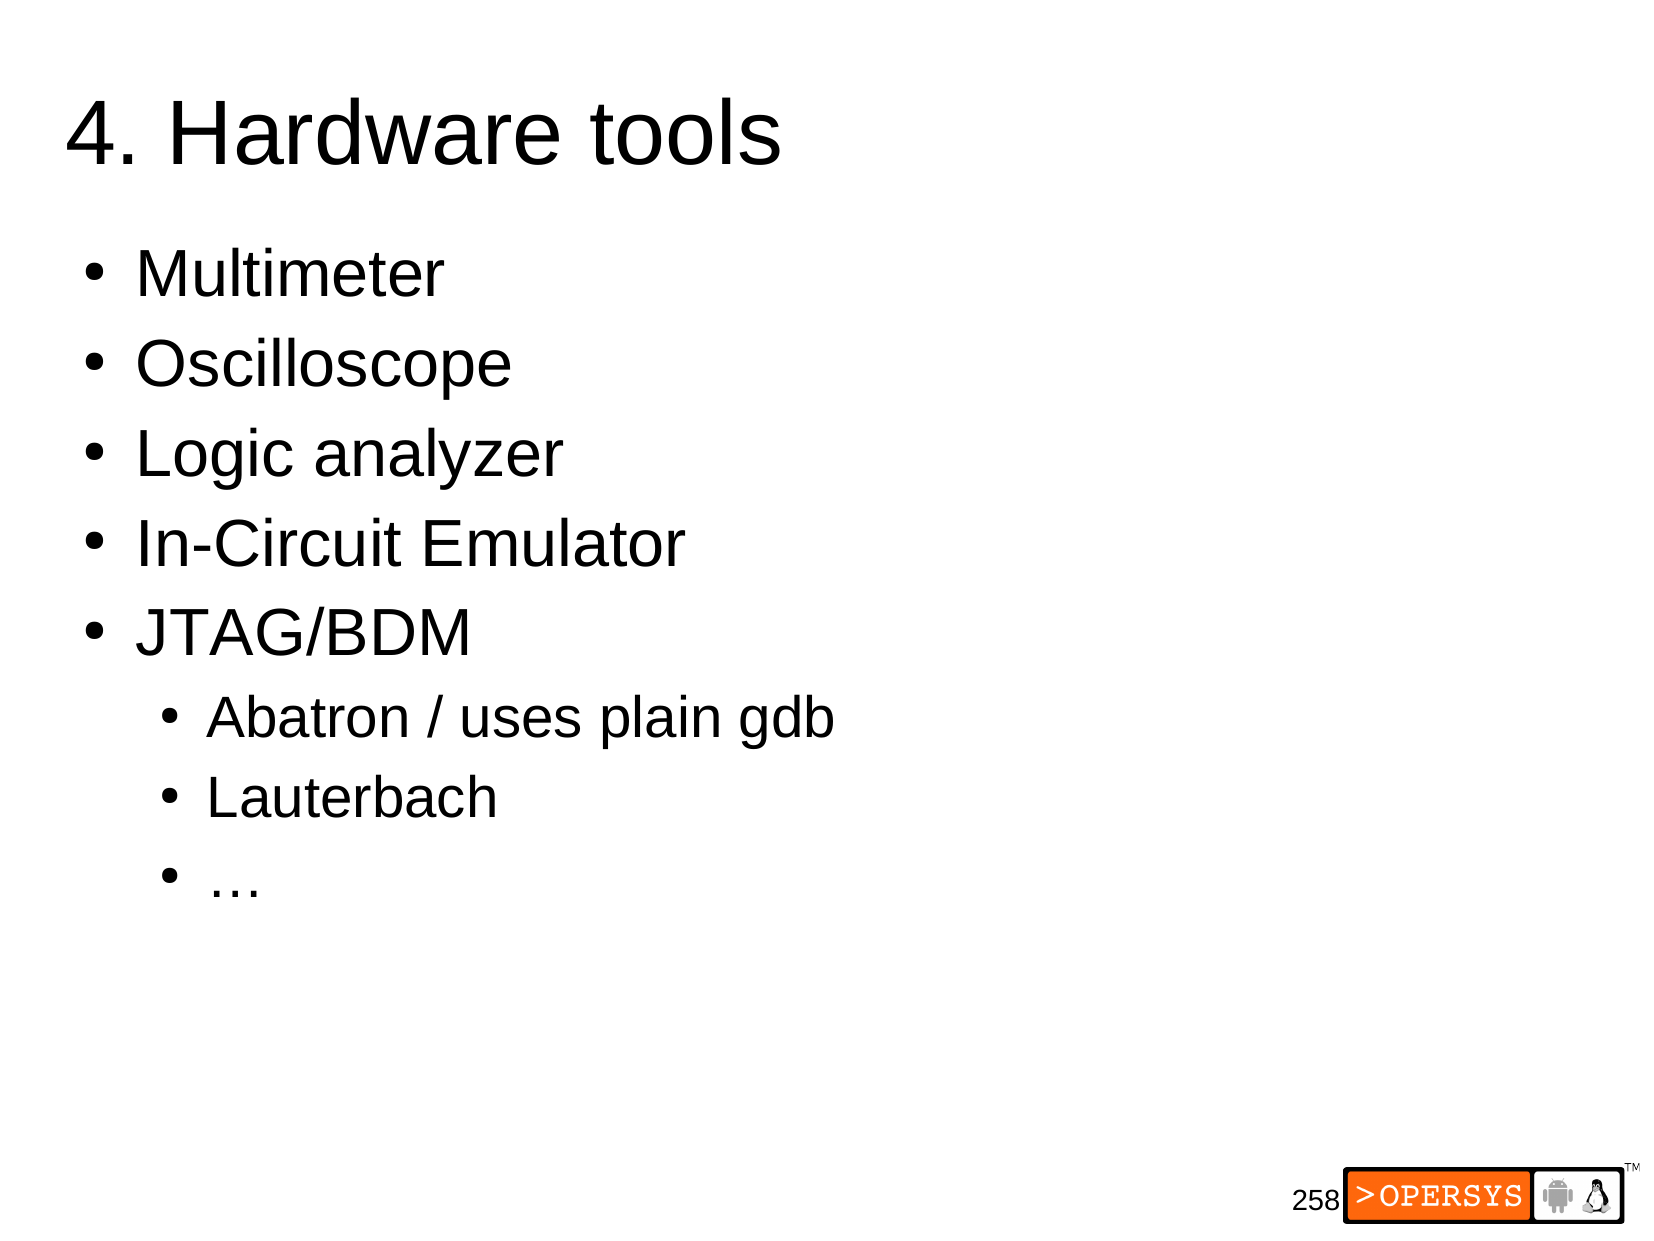

# 4. Hardware tools
Multimeter
Oscilloscope
Logic analyzer
In-Circuit Emulator
JTAG/BDM
Abatron / uses plain gdb
Lauterbach
…